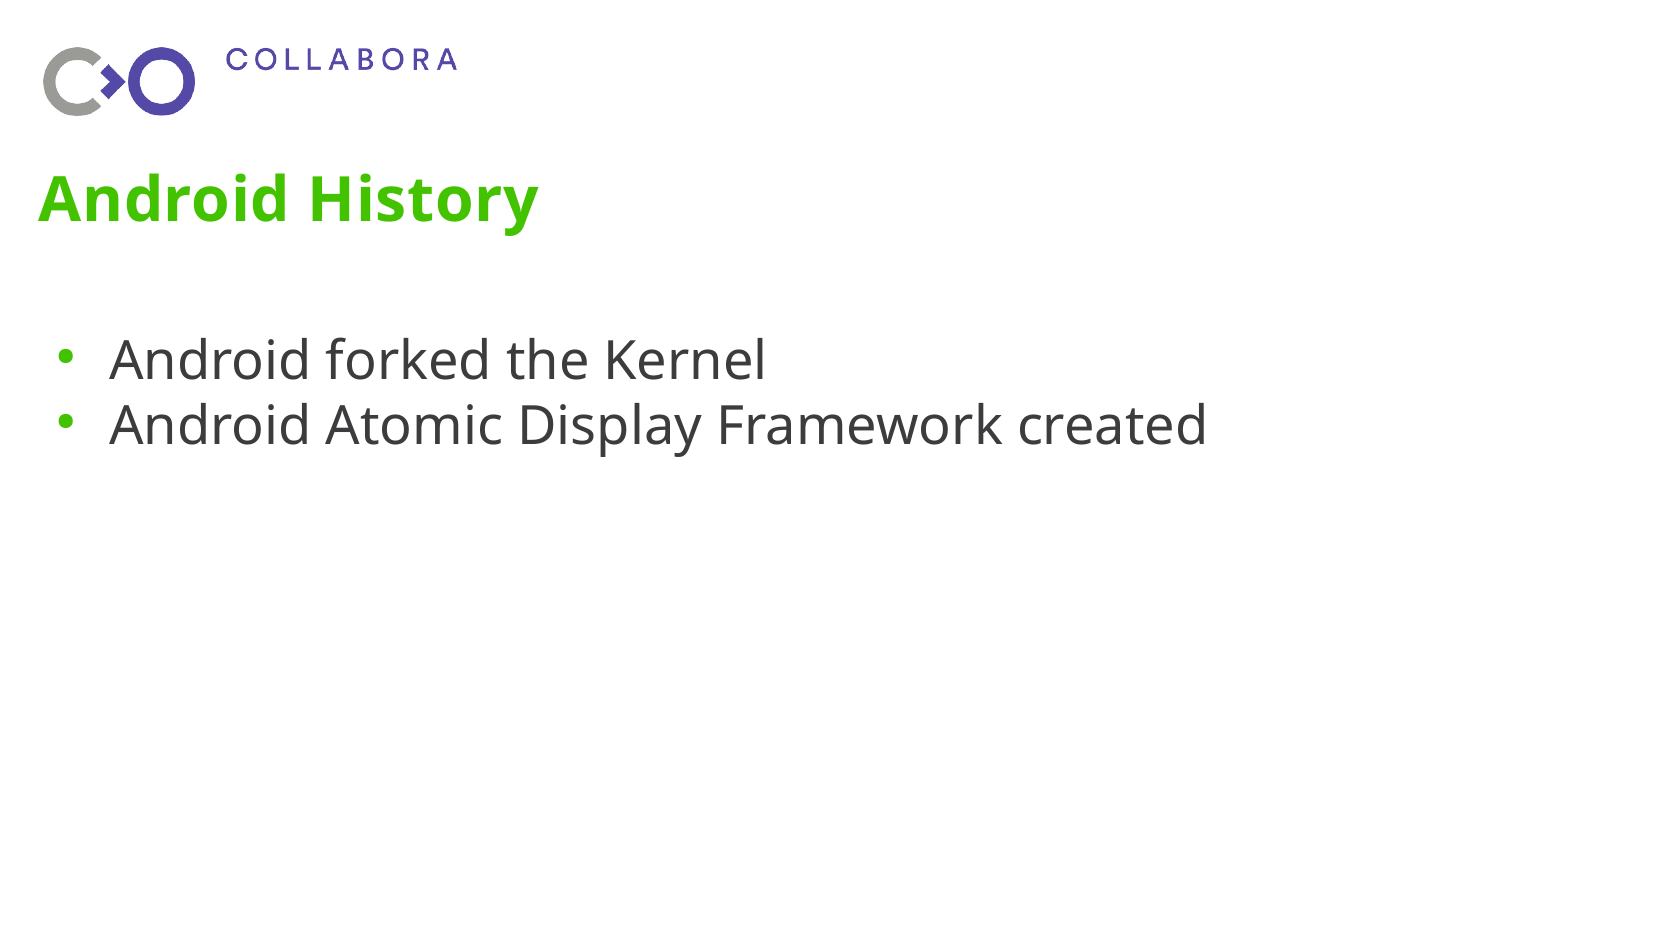

# Android History
Android forked the Kernel
Android Atomic Display Framework created